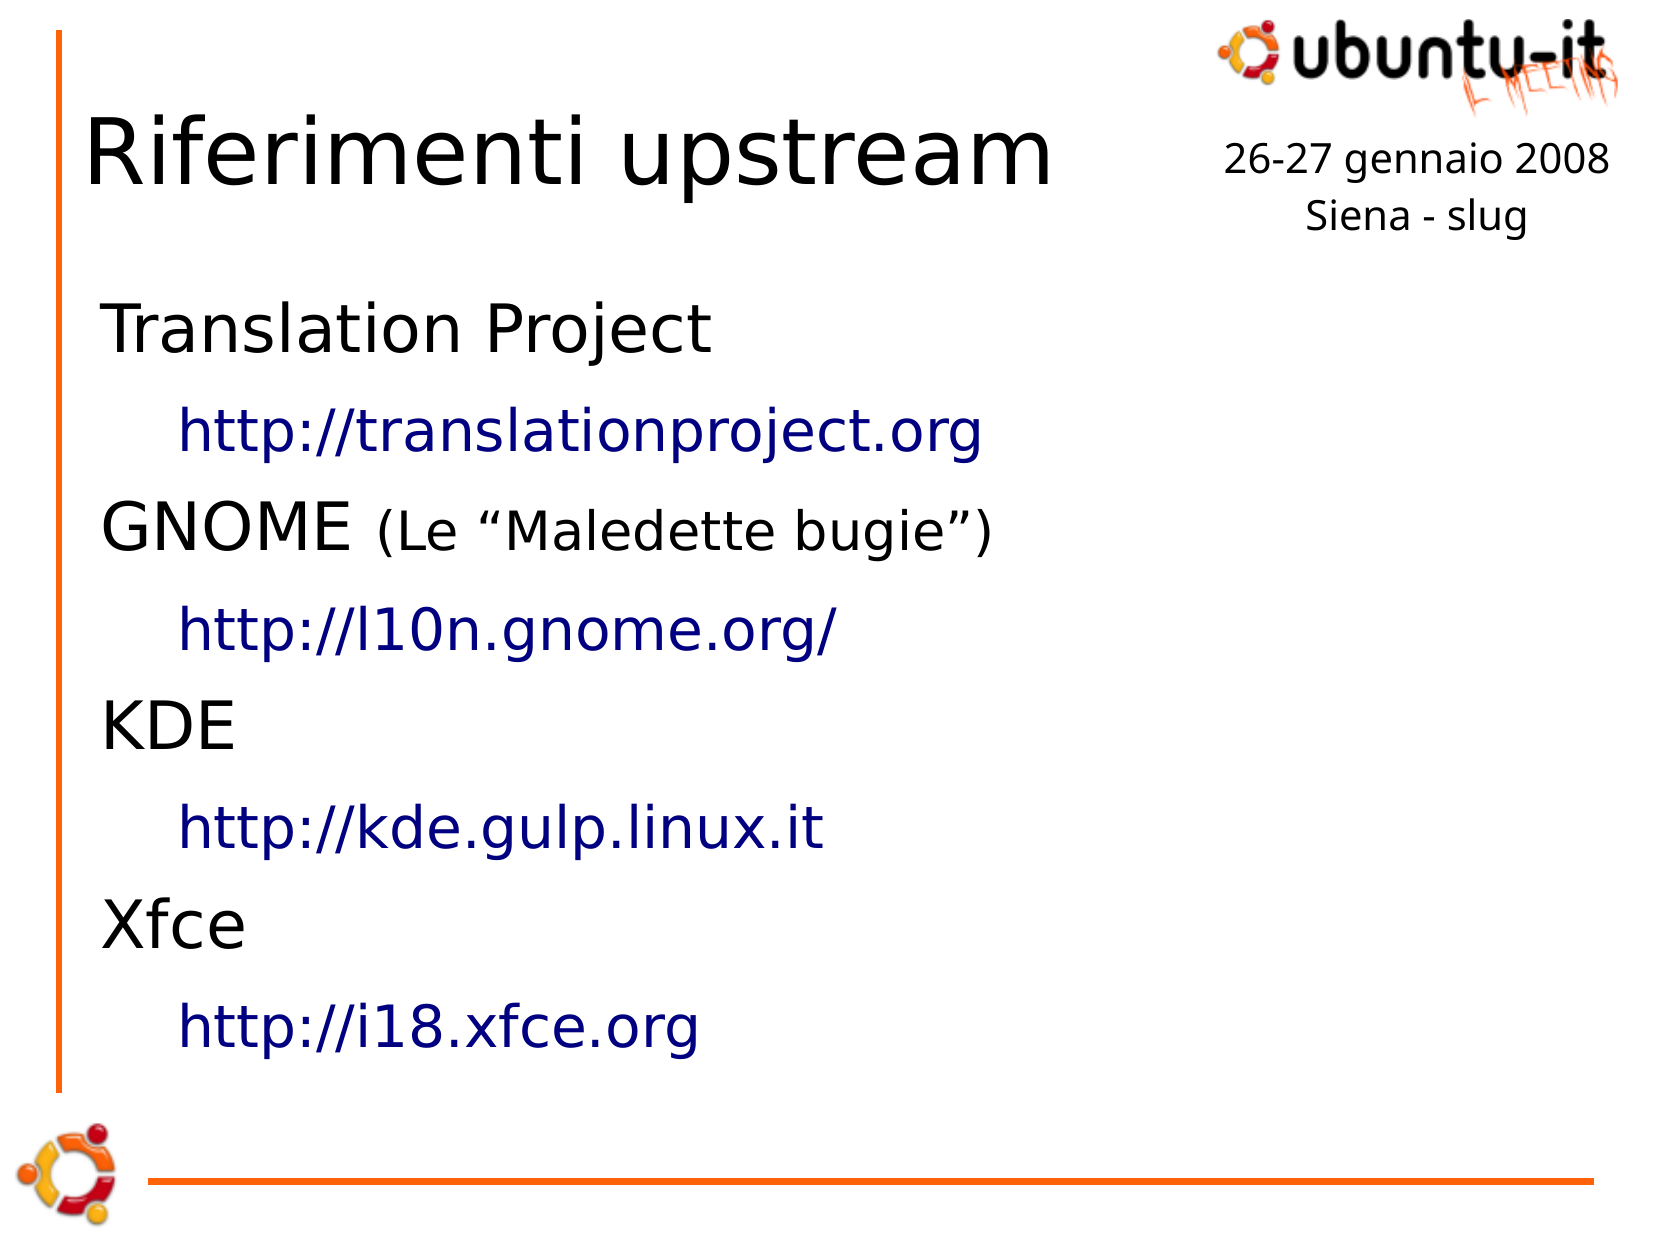

# Riferimenti upstream
Translation Project
http://translationproject.org
GNOME (Le “Maledette bugie”)
http://l10n.gnome.org/
KDE
http://kde.gulp.linux.it
Xfce
http://i18.xfce.org